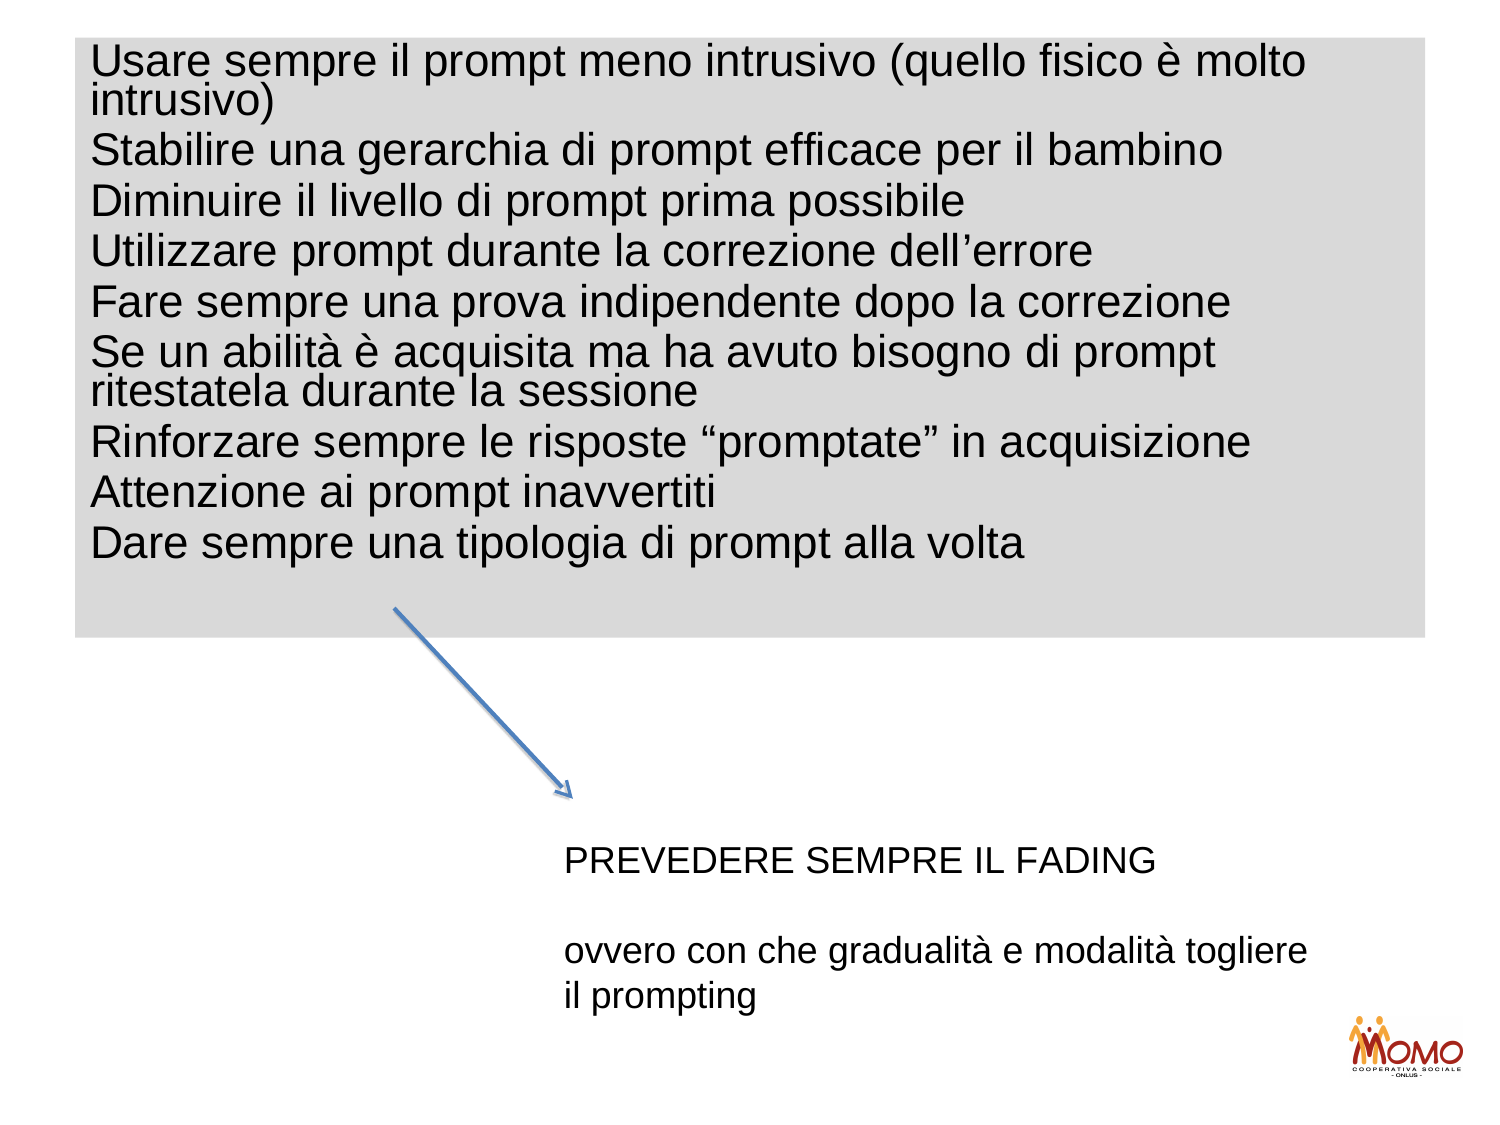

# Usare sempre il prompt meno intrusivo (quello fisico è molto intrusivo)
Stabilire una gerarchia di prompt efficace per il bambino
Diminuire il livello di prompt prima possibile
Utilizzare prompt durante la correzione dell’errore
Fare sempre una prova indipendente dopo la correzione
Se un abilità è acquisita ma ha avuto bisogno di prompt ritestatela durante la sessione
Rinforzare sempre le risposte “promptate” in acquisizione
Attenzione ai prompt inavvertiti
Dare sempre una tipologia di prompt alla volta
PREVEDERE SEMPRE IL FADING
ovvero con che gradualità e modalità togliere
il prompting